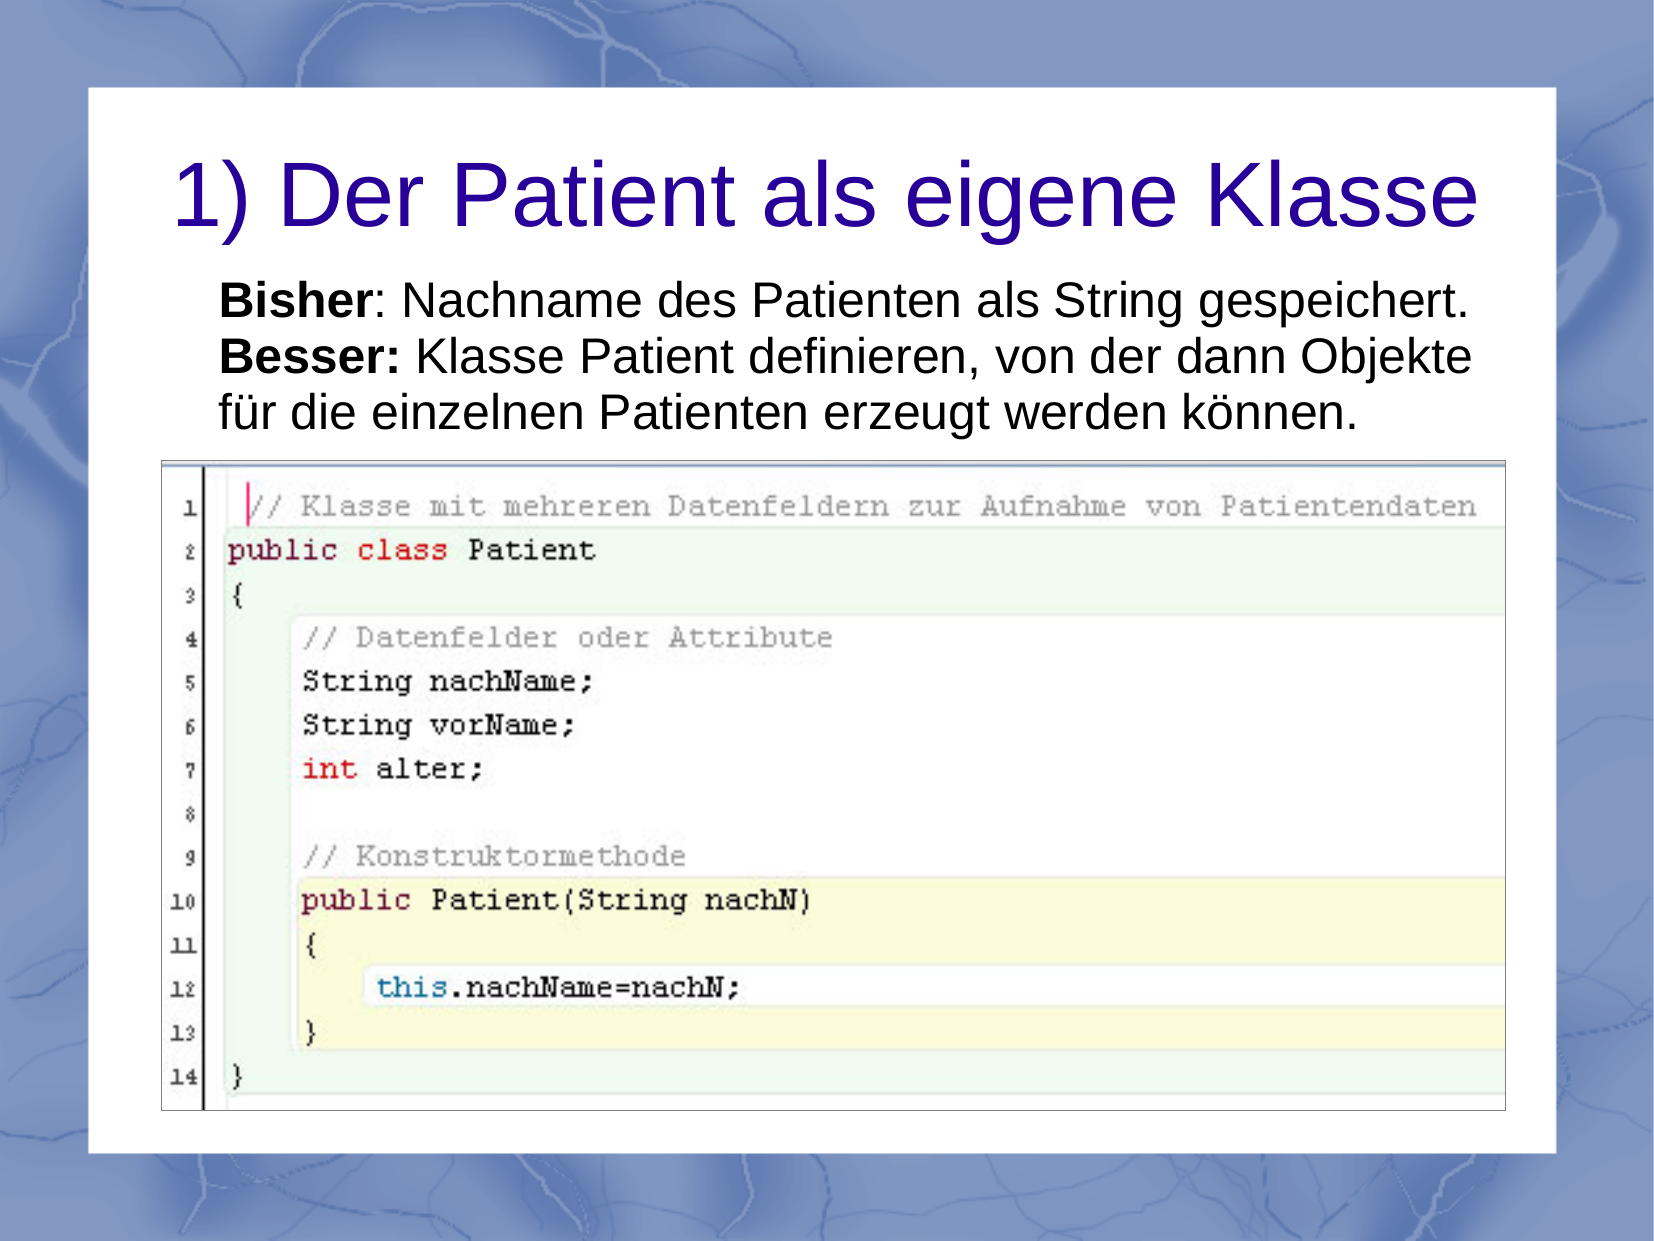

# 1) Der Patient als eigene Klasse
Bisher: Nachname des Patienten als String gespeichert. Besser: Klasse Patient definieren, von der dann Objekte für die einzelnen Patienten erzeugt werden können.